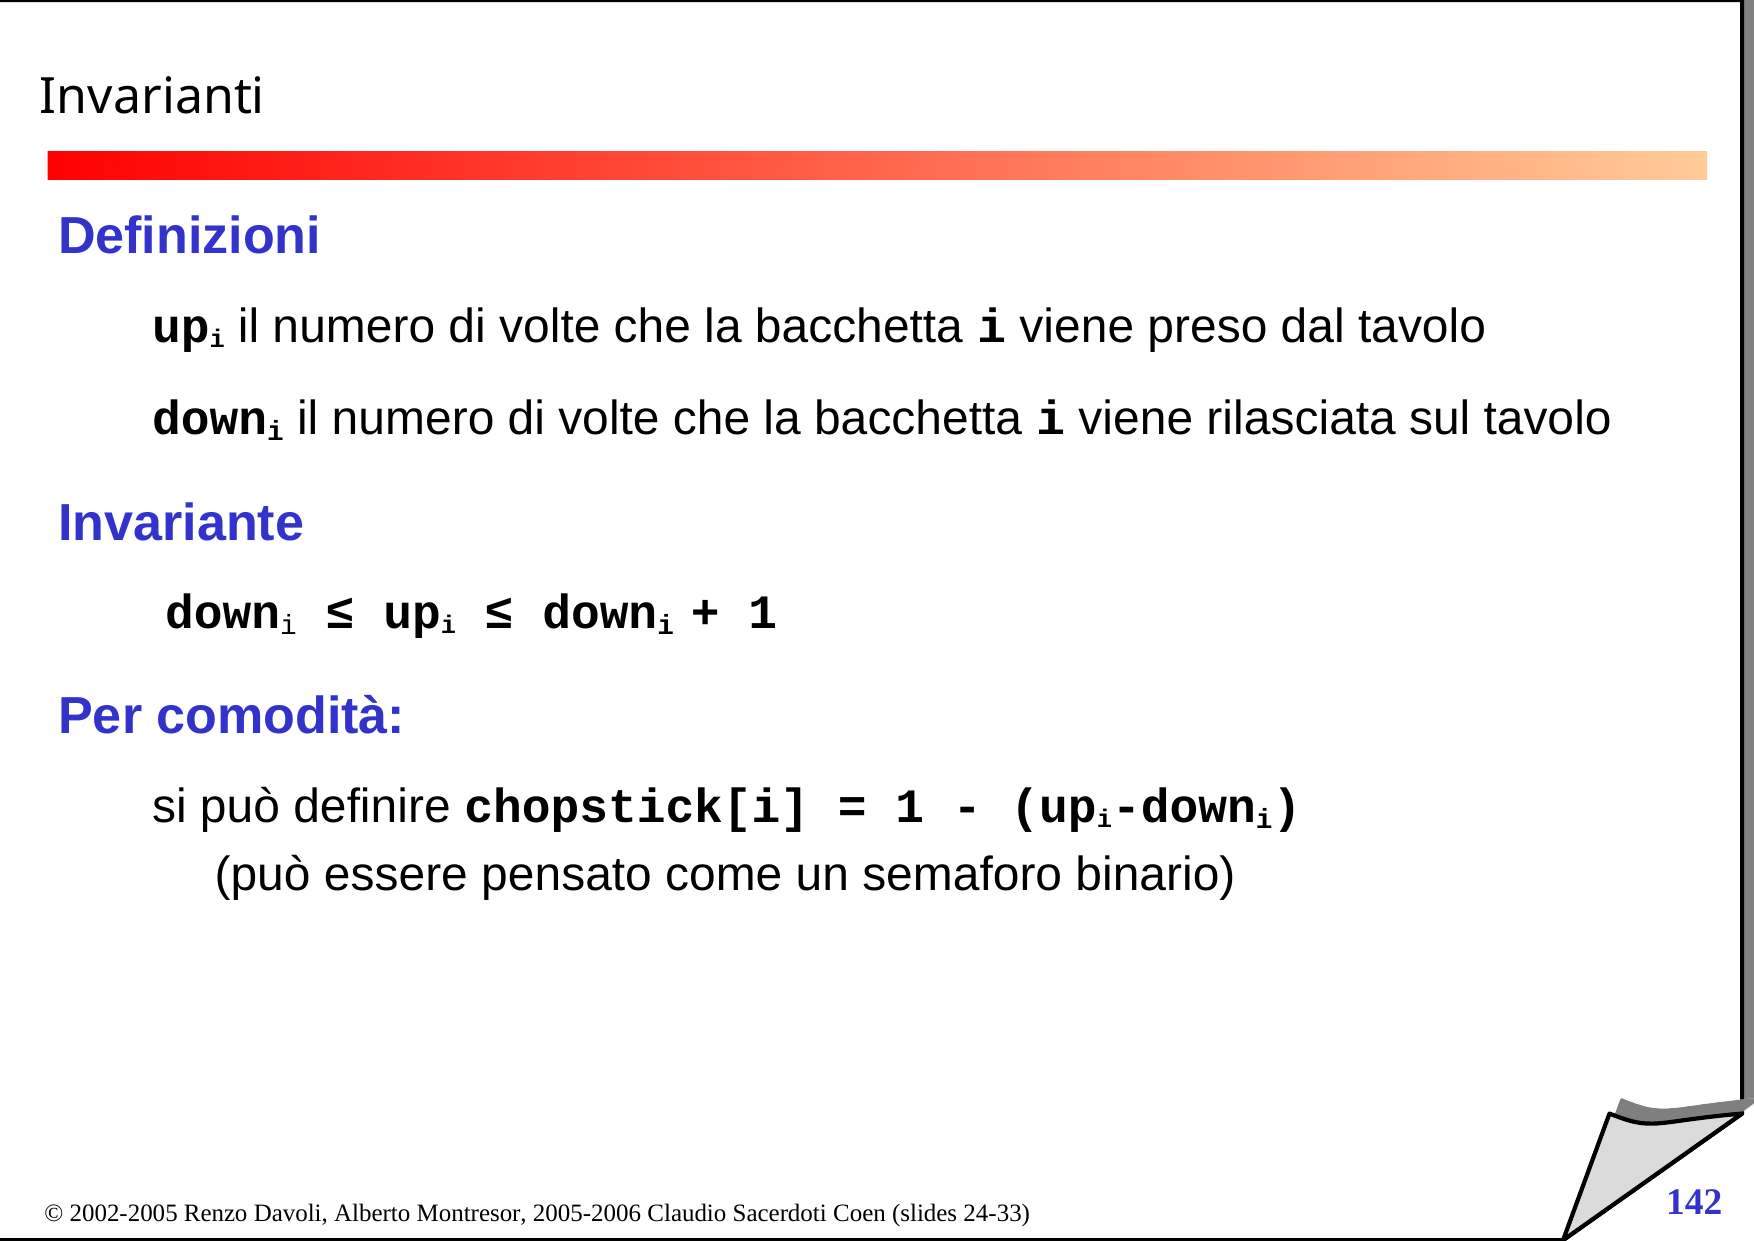

# Invarianti
Definizioni
upi il numero di volte che la bacchetta i viene preso dal tavolo
downi il numero di volte che la bacchetta i viene rilasciata sul tavolo
Invariante
 downi ≤ upi ≤ downi + 1
Per comodità:
si può definire chopstick[i] = 1 - (upi-downi)
(può essere pensato come un semaforo binario)